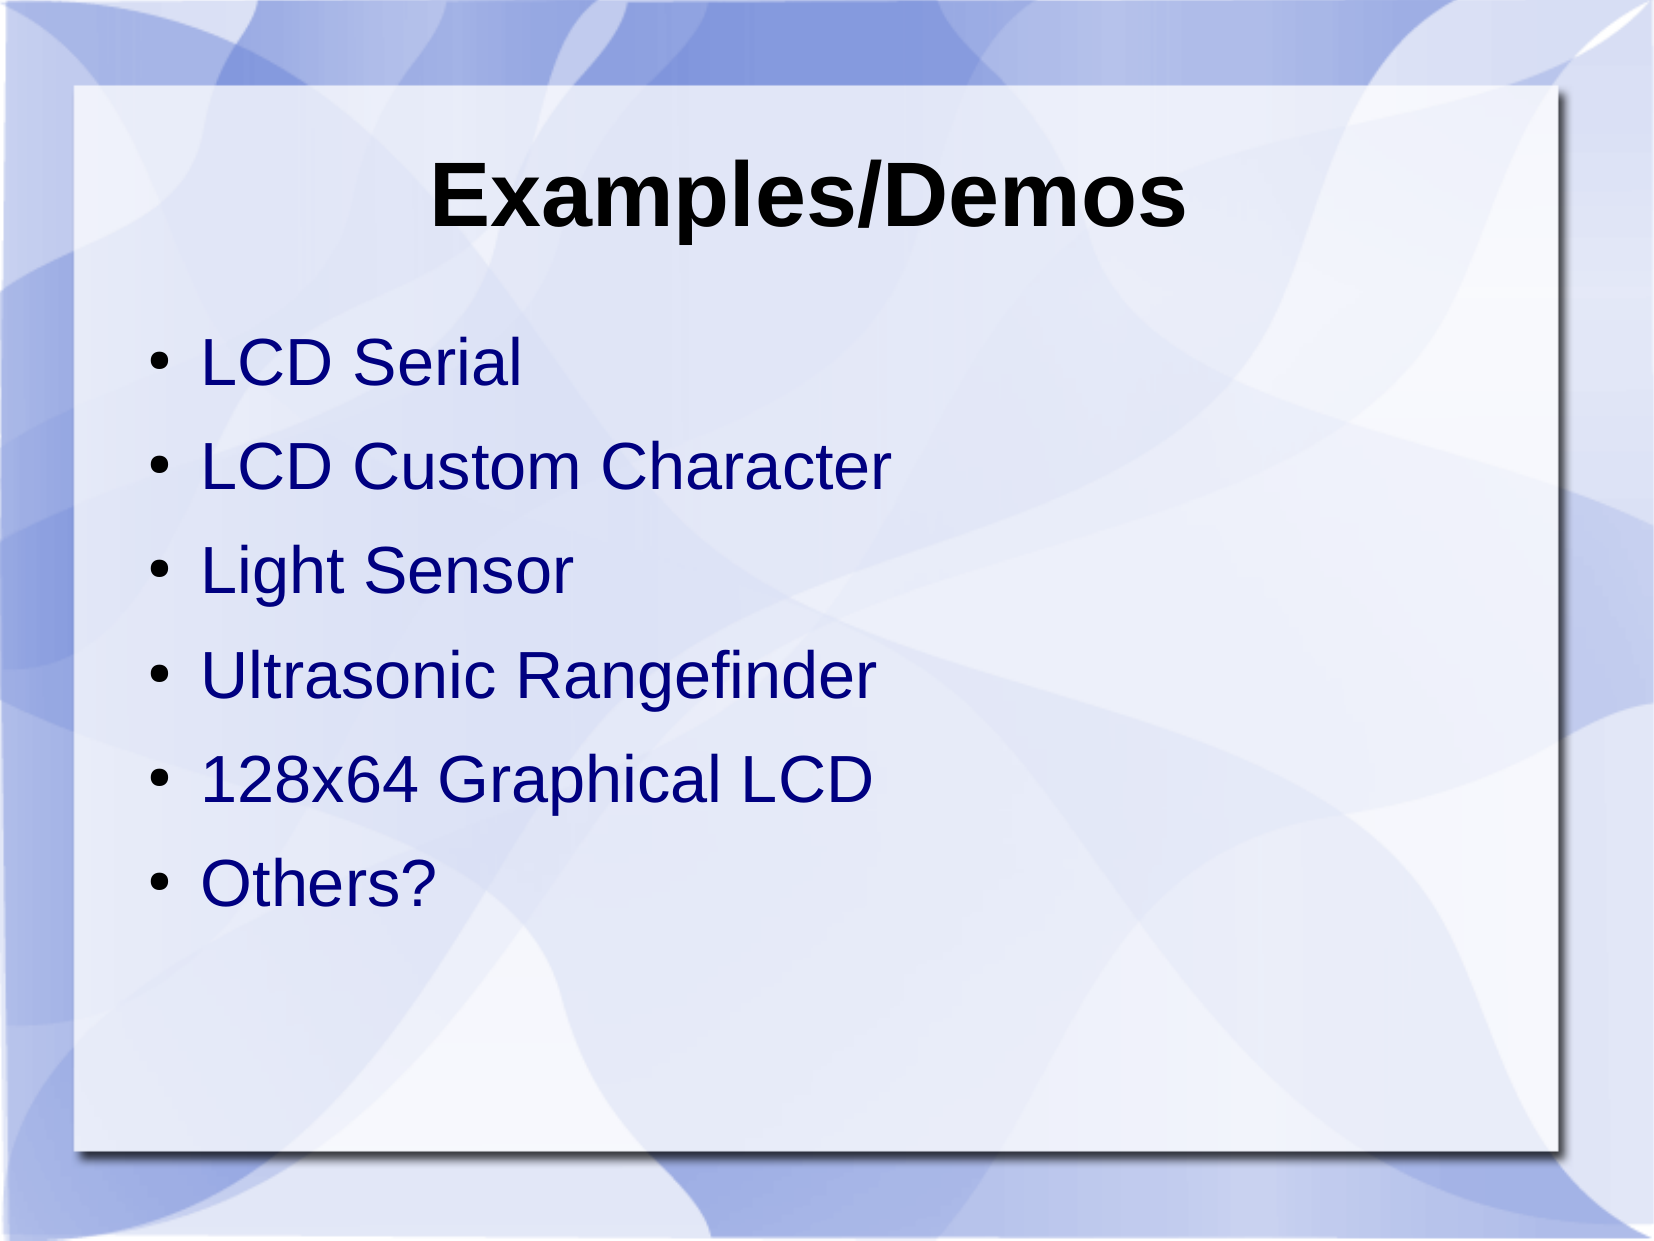

# Examples/Demos
LCD Serial
LCD Custom Character
Light Sensor
Ultrasonic Rangefinder
128x64 Graphical LCD
Others?